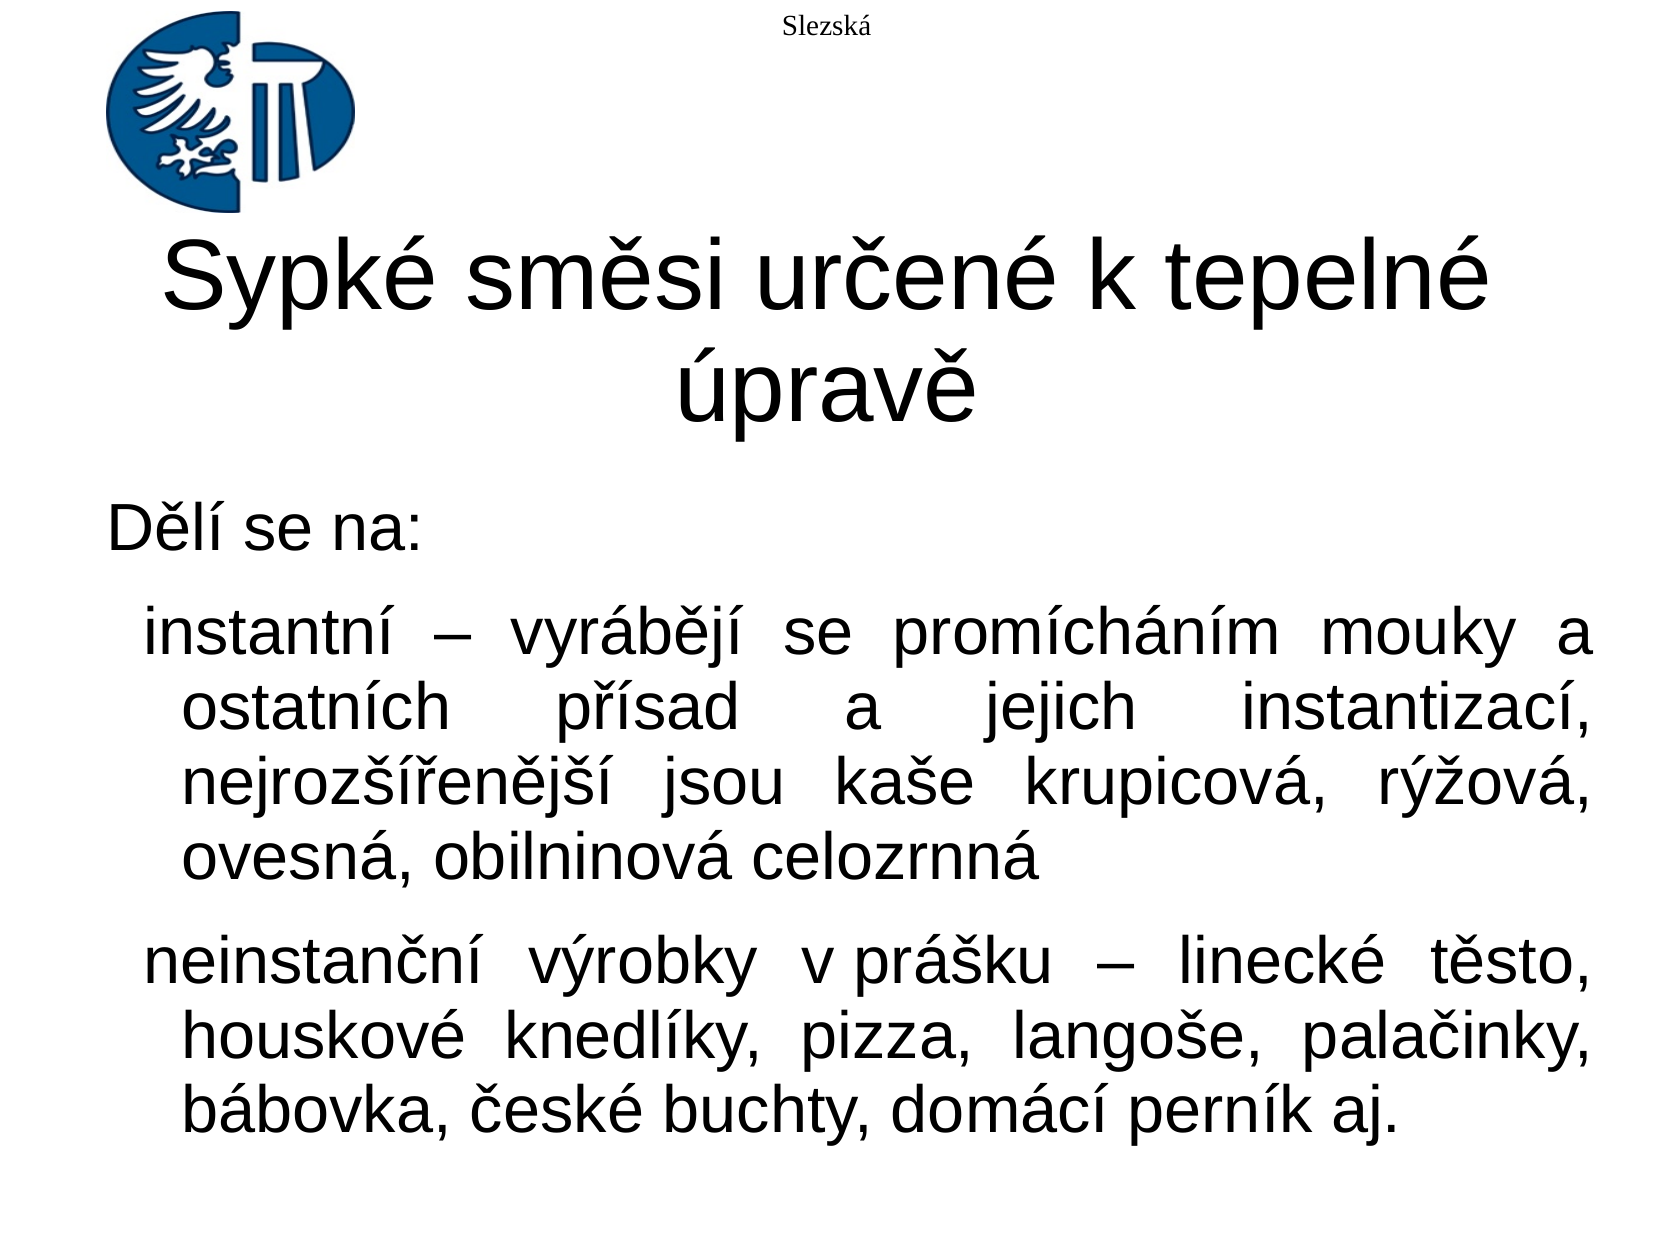

ahoj
# Sypké směsi určené k tepelné úpravě
Dělí se na:
instantní – vyrábějí se promícháním mouky a ostatních přísad a jejich instantizací, nejrozšířenější jsou kaše krupicová, rýžová, ovesná, obilninová celozrnná
neinstanční výrobky v prášku – linecké těsto, houskové knedlíky, pizza, langoše, palačinky, bábovka, české buchty, domácí perník aj.